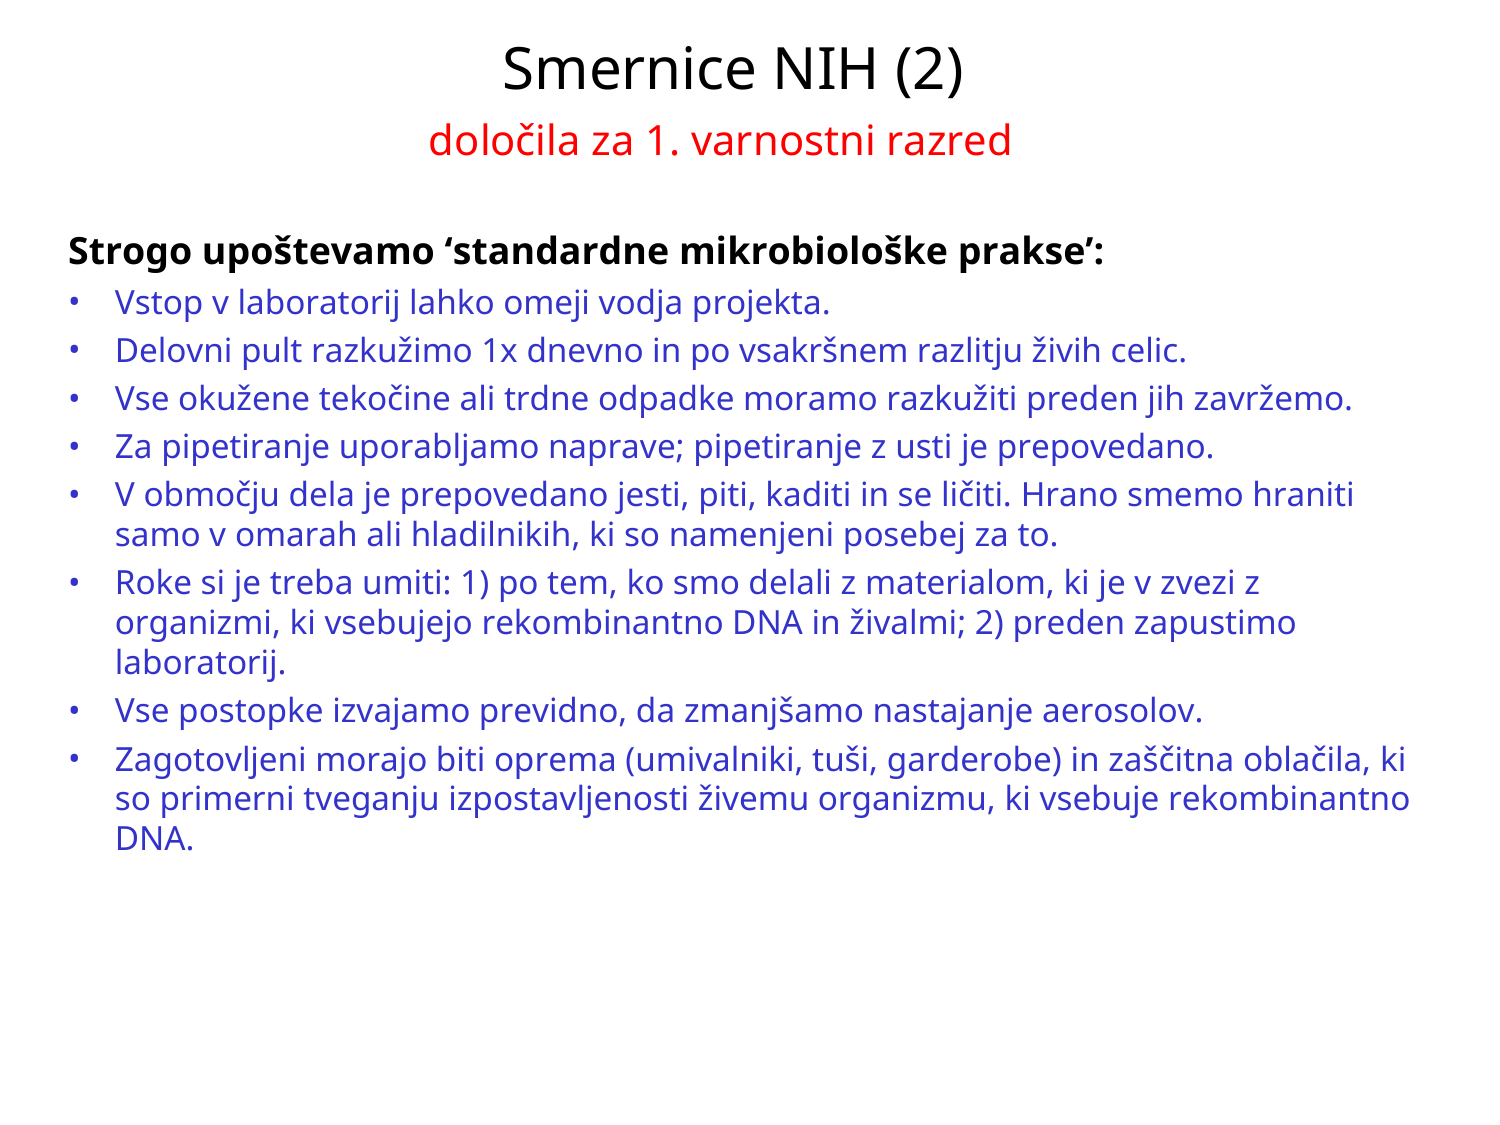

# Smernice NIH (2) določila za 1. varnostni razred
Strogo upoštevamo ‘standardne mikrobiološke prakse’:
Vstop v laboratorij lahko omeji vodja projekta.
Delovni pult razkužimo 1x dnevno in po vsakršnem razlitju živih celic.
Vse okužene tekočine ali trdne odpadke moramo razkužiti preden jih zavržemo.
Za pipetiranje uporabljamo naprave; pipetiranje z usti je prepovedano.
V območju dela je prepovedano jesti, piti, kaditi in se ličiti. Hrano smemo hraniti samo v omarah ali hladilnikih, ki so namenjeni posebej za to.
Roke si je treba umiti: 1) po tem, ko smo delali z materialom, ki je v zvezi z organizmi, ki vsebujejo rekombinantno DNA in živalmi; 2) preden zapustimo laboratorij.
Vse postopke izvajamo previdno, da zmanjšamo nastajanje aerosolov.
Zagotovljeni morajo biti oprema (umivalniki, tuši, garderobe) in zaščitna oblačila, ki so primerni tveganju izpostavljenosti živemu organizmu, ki vsebuje rekombinantno DNA.